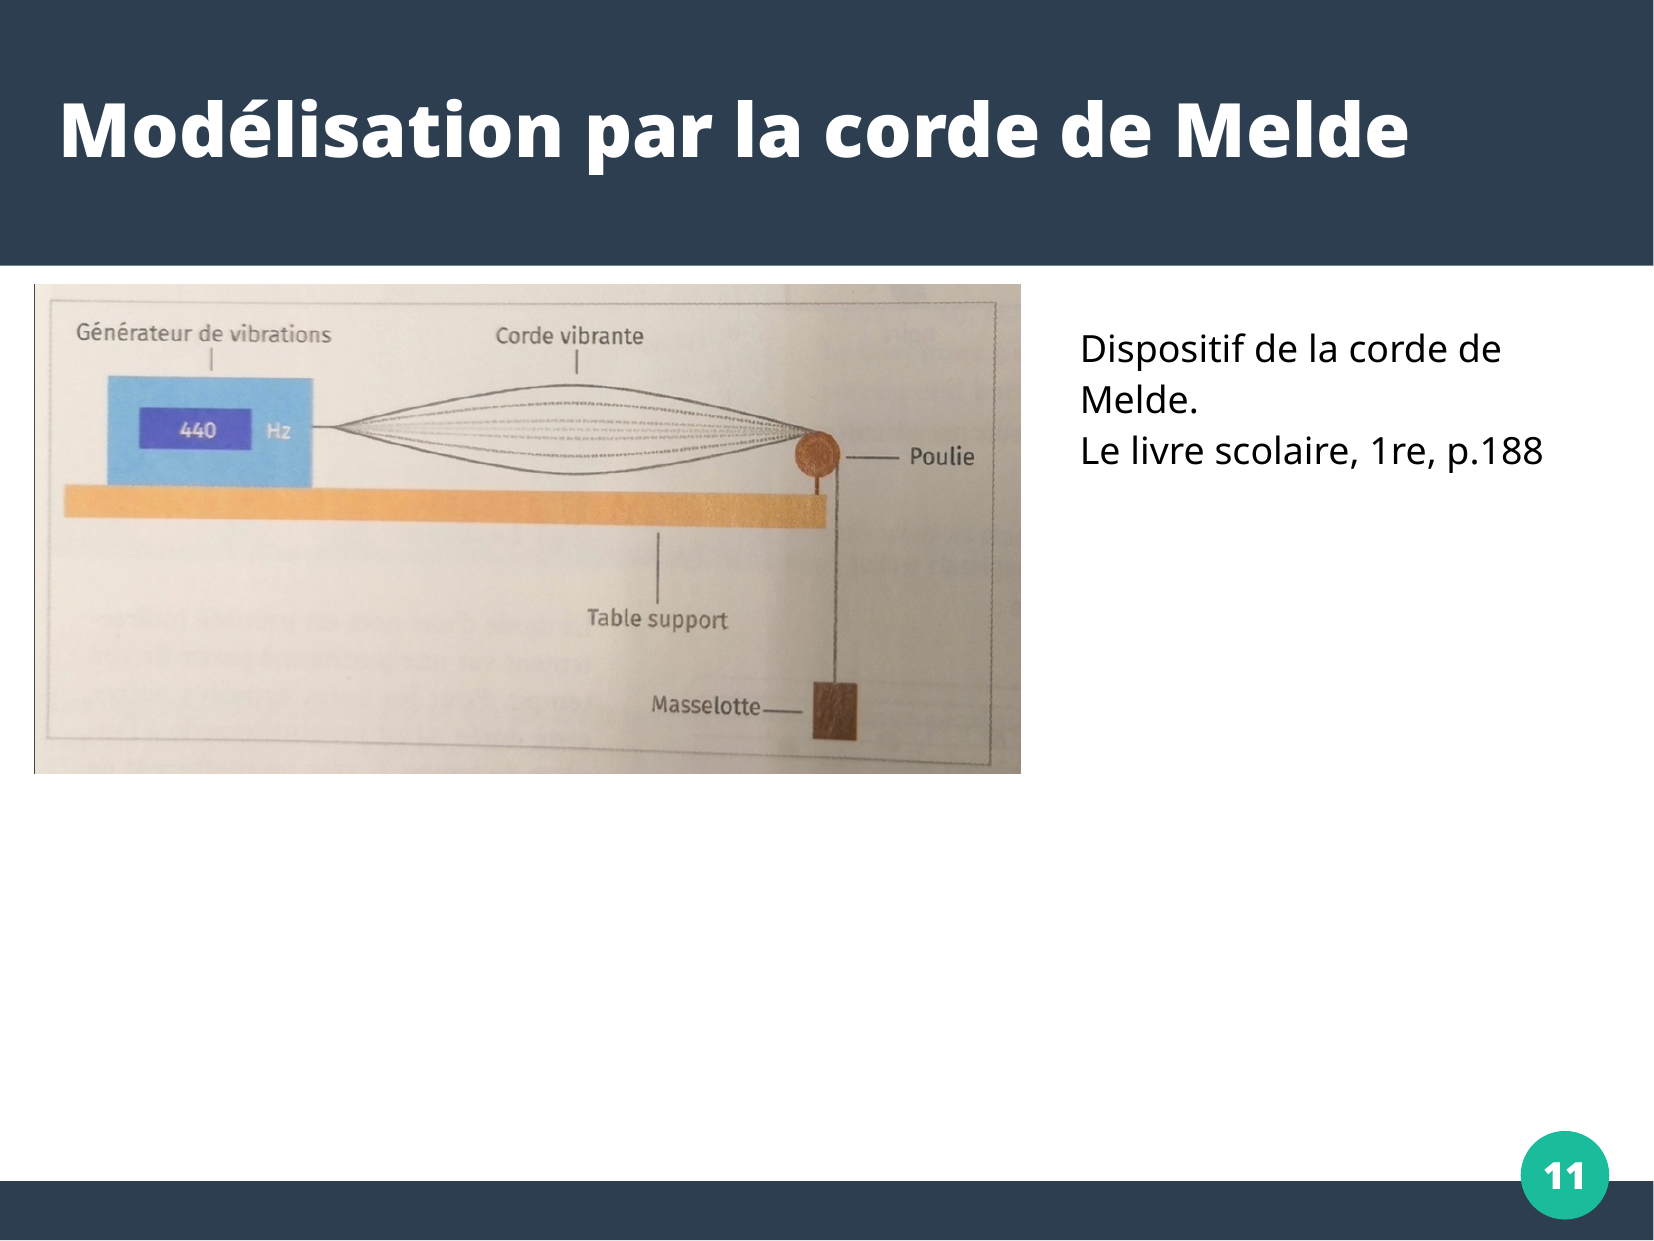

# Modélisation par la corde de Melde
Dispositif de la corde de Melde.
Le livre scolaire, 1re, p.188
11